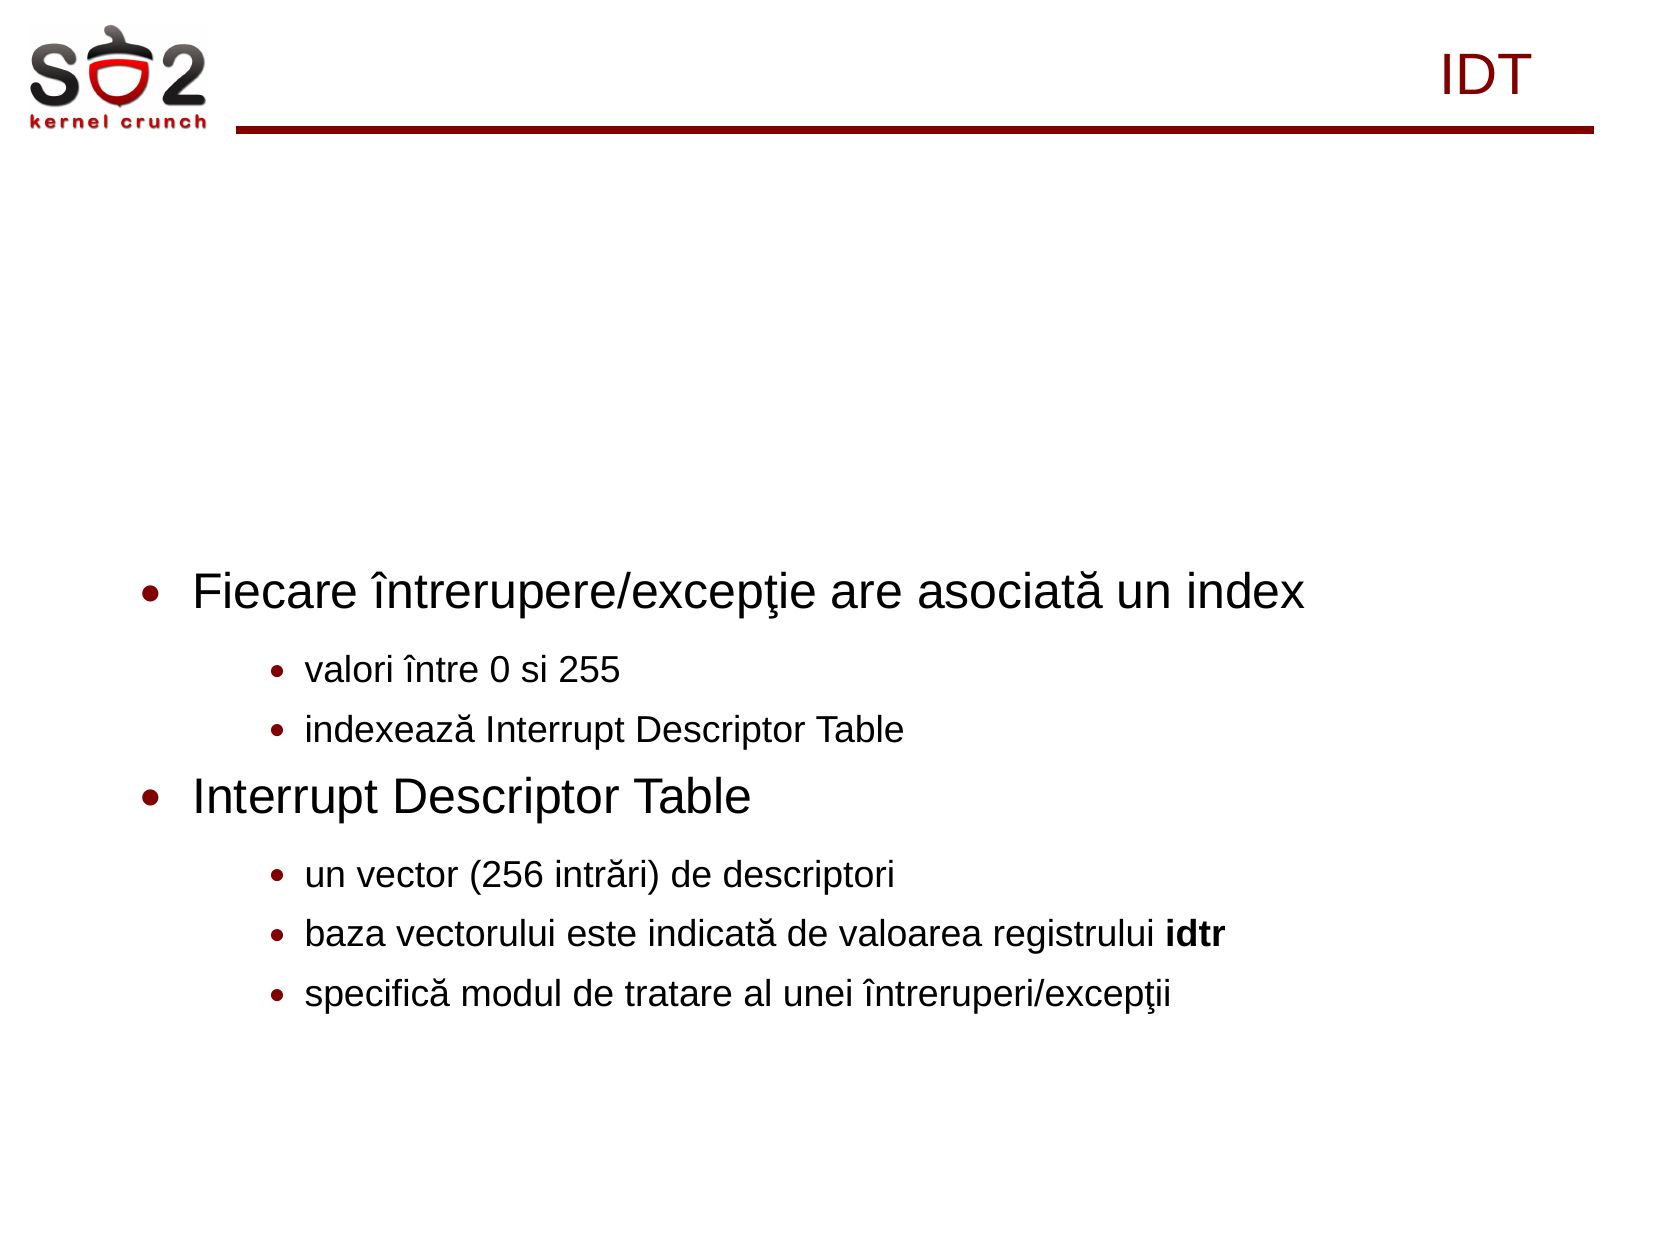

# IDT
Fiecare întrerupere/excepţie are asociată un index
valori între 0 si 255
indexează Interrupt Descriptor Table
Interrupt Descriptor Table
un vector (256 intrări) de descriptori
baza vectorului este indicată de valoarea registrului idtr
specifică modul de tratare al unei întreruperi/excepţii